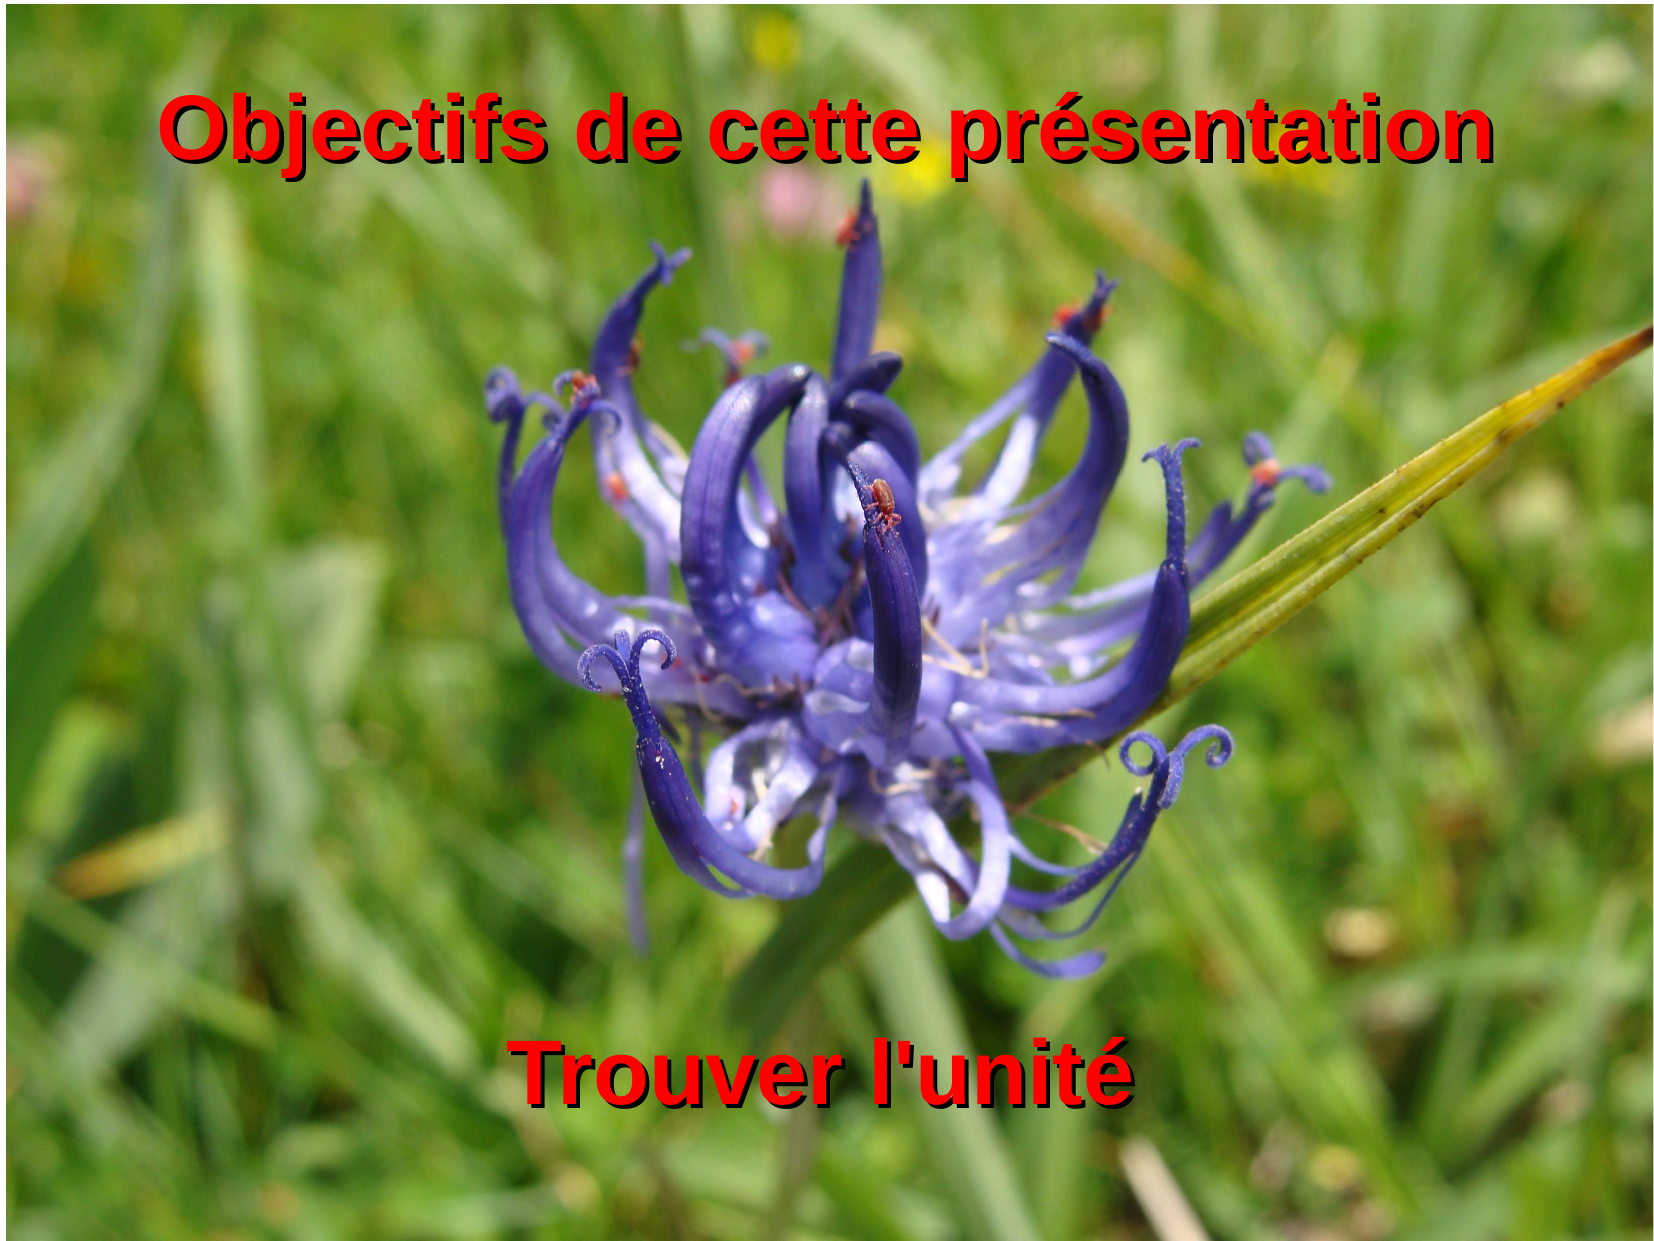

# Objectifs de cette présentation
Trouver l'unité
J.-C. Martin
3